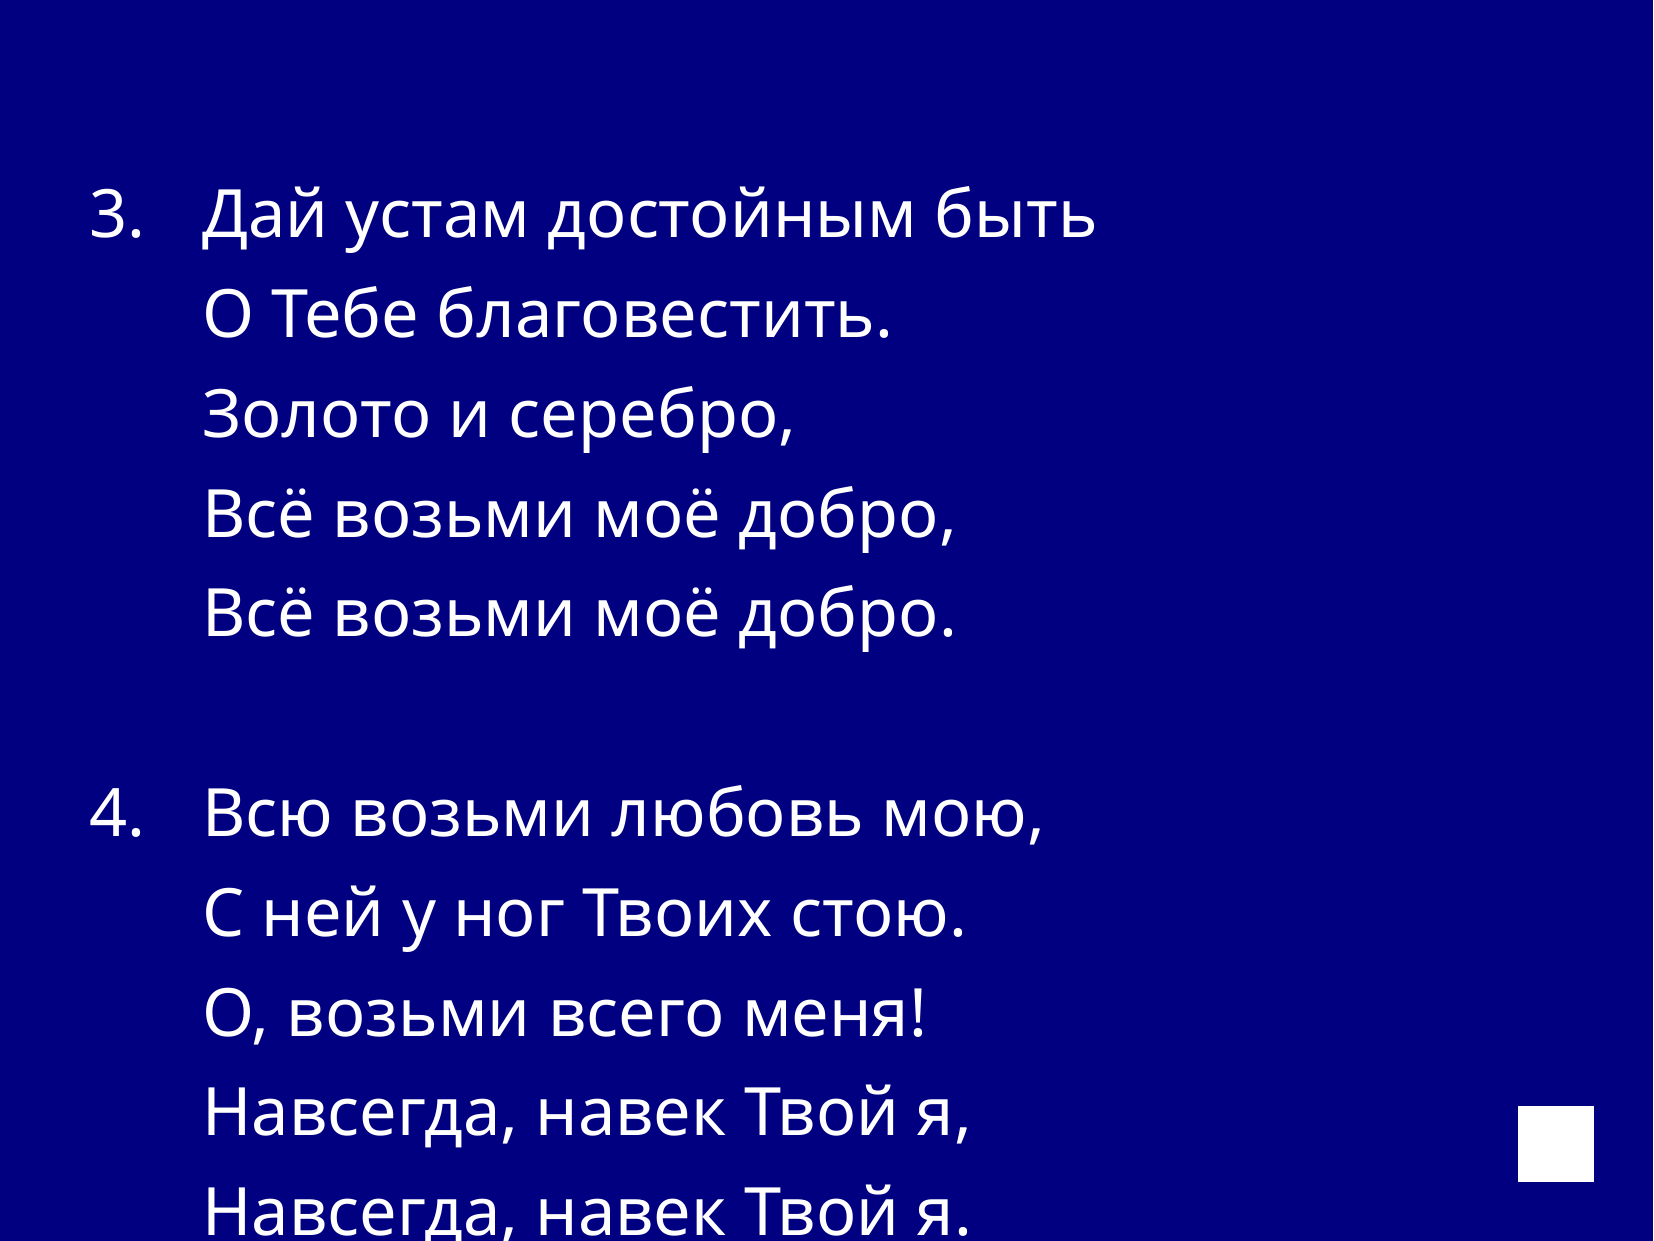

3.	Дай устам достойным быть
	О Тебе благовестить.
	Золото и серебро,
	Всё возьми моё добро,
	Всё возьми моё добро.
4.	Всю возьми любовь мою,
	С ней у ног Твоих стою.
	О, возьми всего меня!
	Навсегда, навек Твой я,
	Навсегда, навек Твой я.